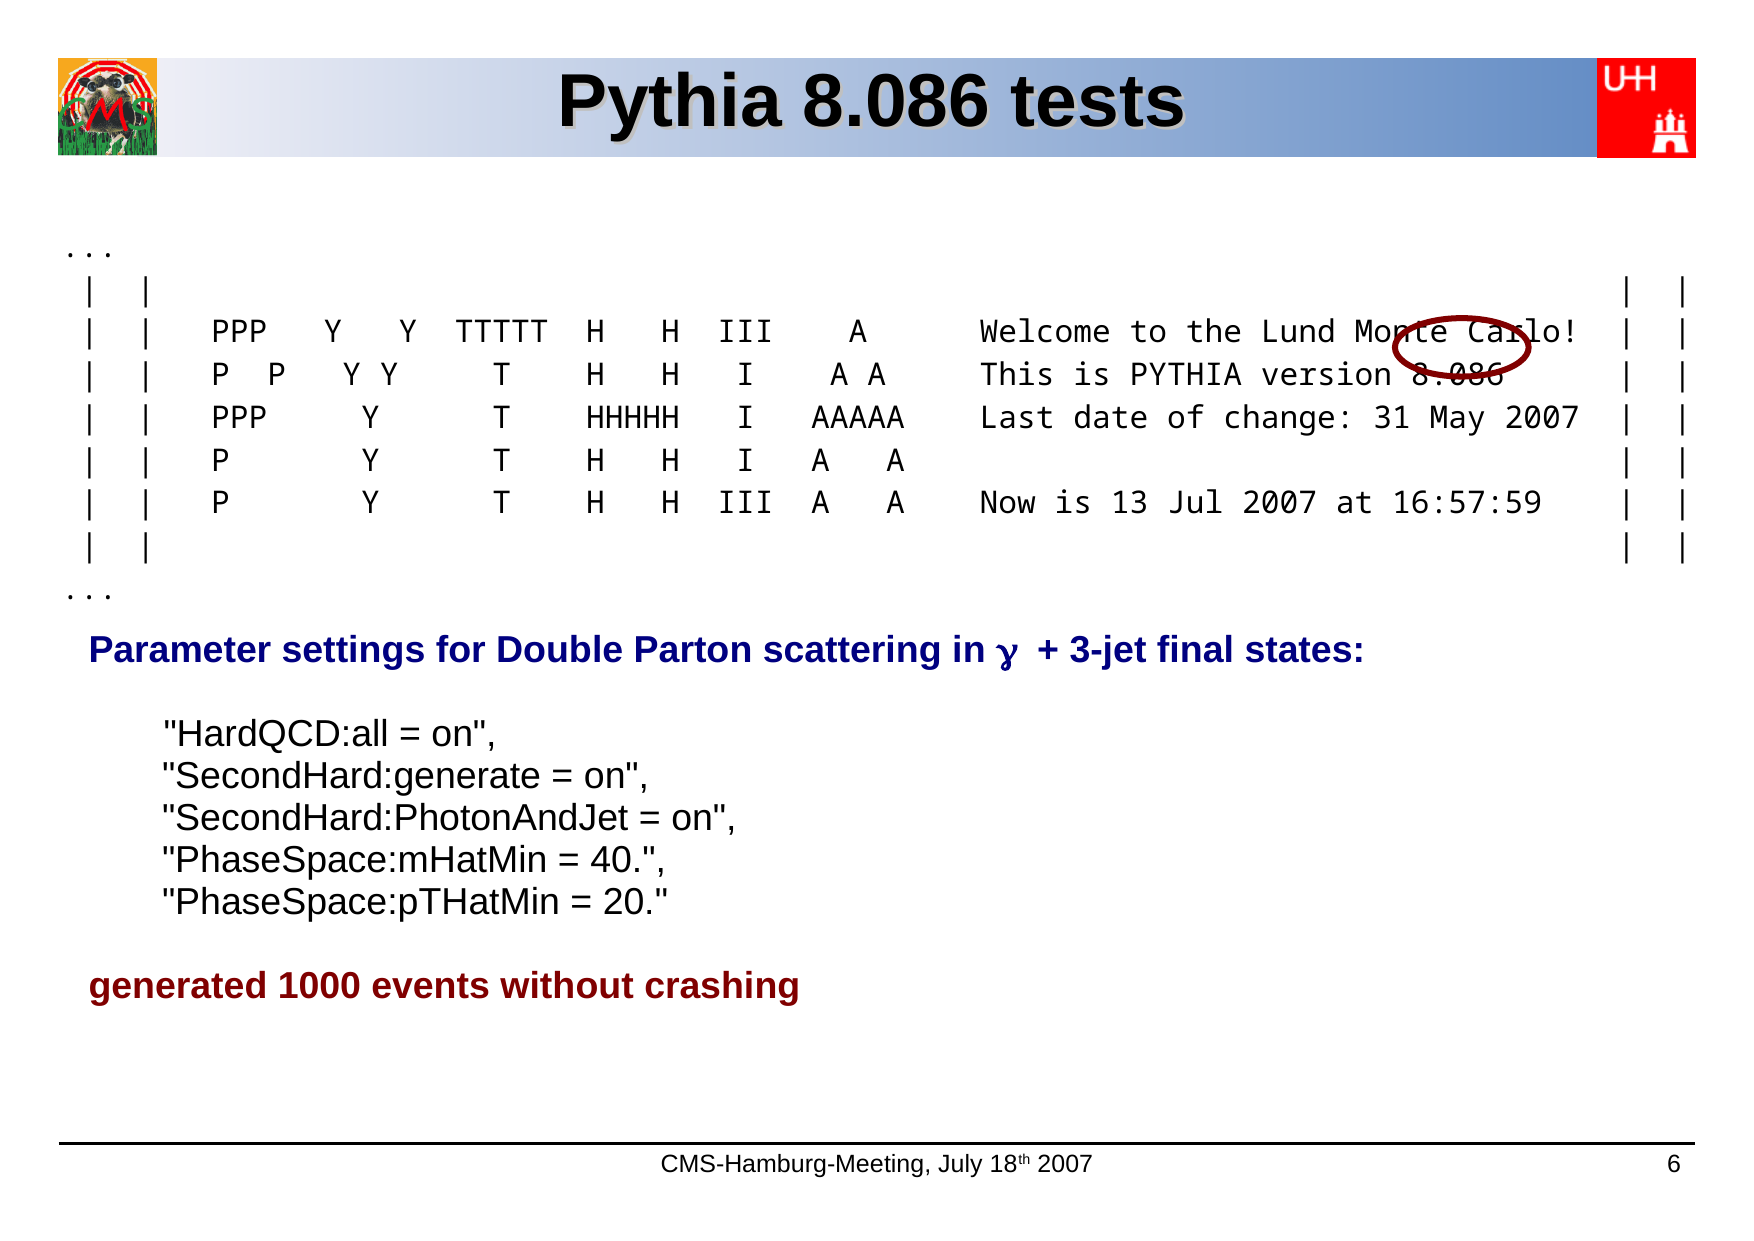

Pythia 8.086 tests
...
 | | | |
 | | PPP Y Y TTTTT H H III A Welcome to the Lund Monte Carlo! | |
 | | P P Y Y T H H I A A This is PYTHIA version 8.086 | |
 | | PPP Y T HHHHH I AAAAA Last date of change: 31 May 2007 | |
 | | P Y T H H I A A | |
 | | P Y T H H III A A Now is 13 Jul 2007 at 16:57:59 | |
 | | | |
...
Parameter settings for Double Parton scattering in  + 3-jet final states:
	"HardQCD:all = on",
 "SecondHard:generate = on",
 "SecondHard:PhotonAndJet = on",
 "PhaseSpace:mHatMin = 40.",
 "PhaseSpace:pTHatMin = 20."
generated 1000 events without crashing
CMS-Hamburg-Meeting, July 18th 2007